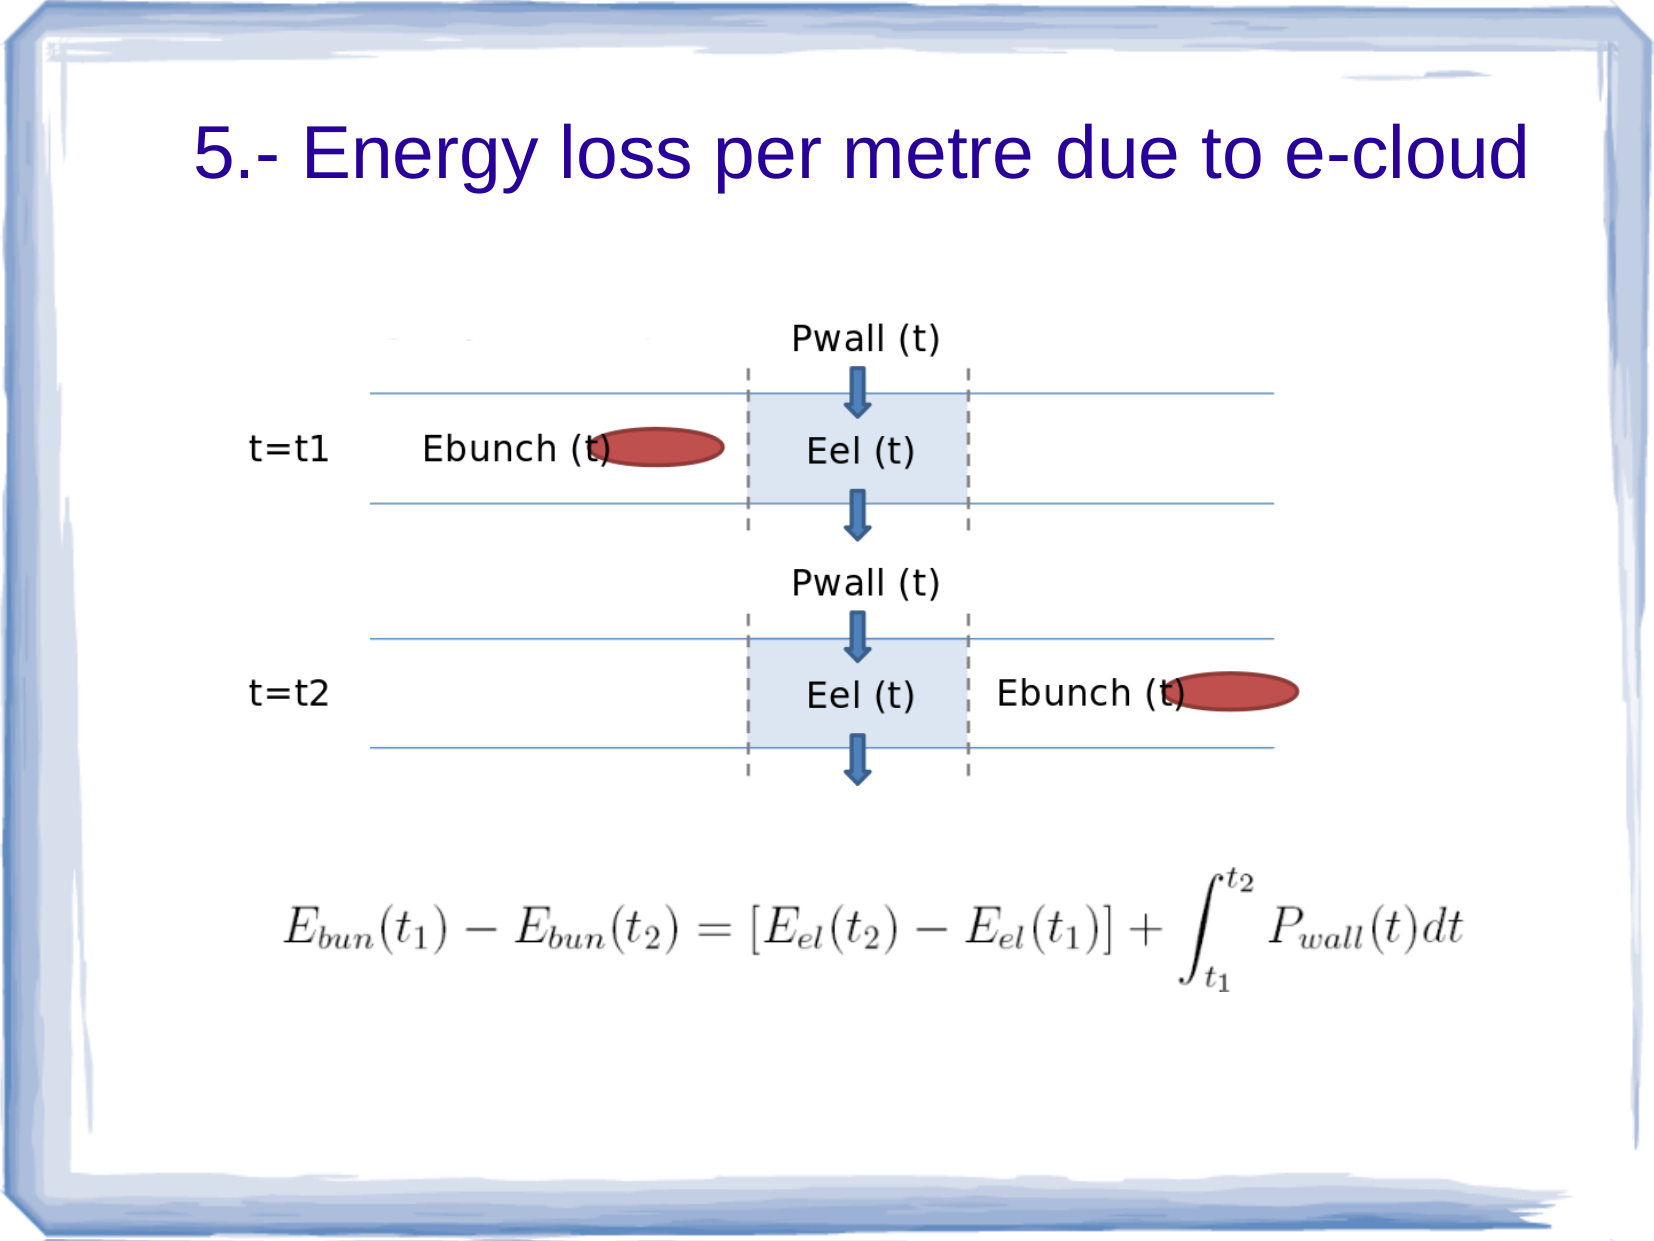

# 5.- Energy loss per metre due to e-cloud